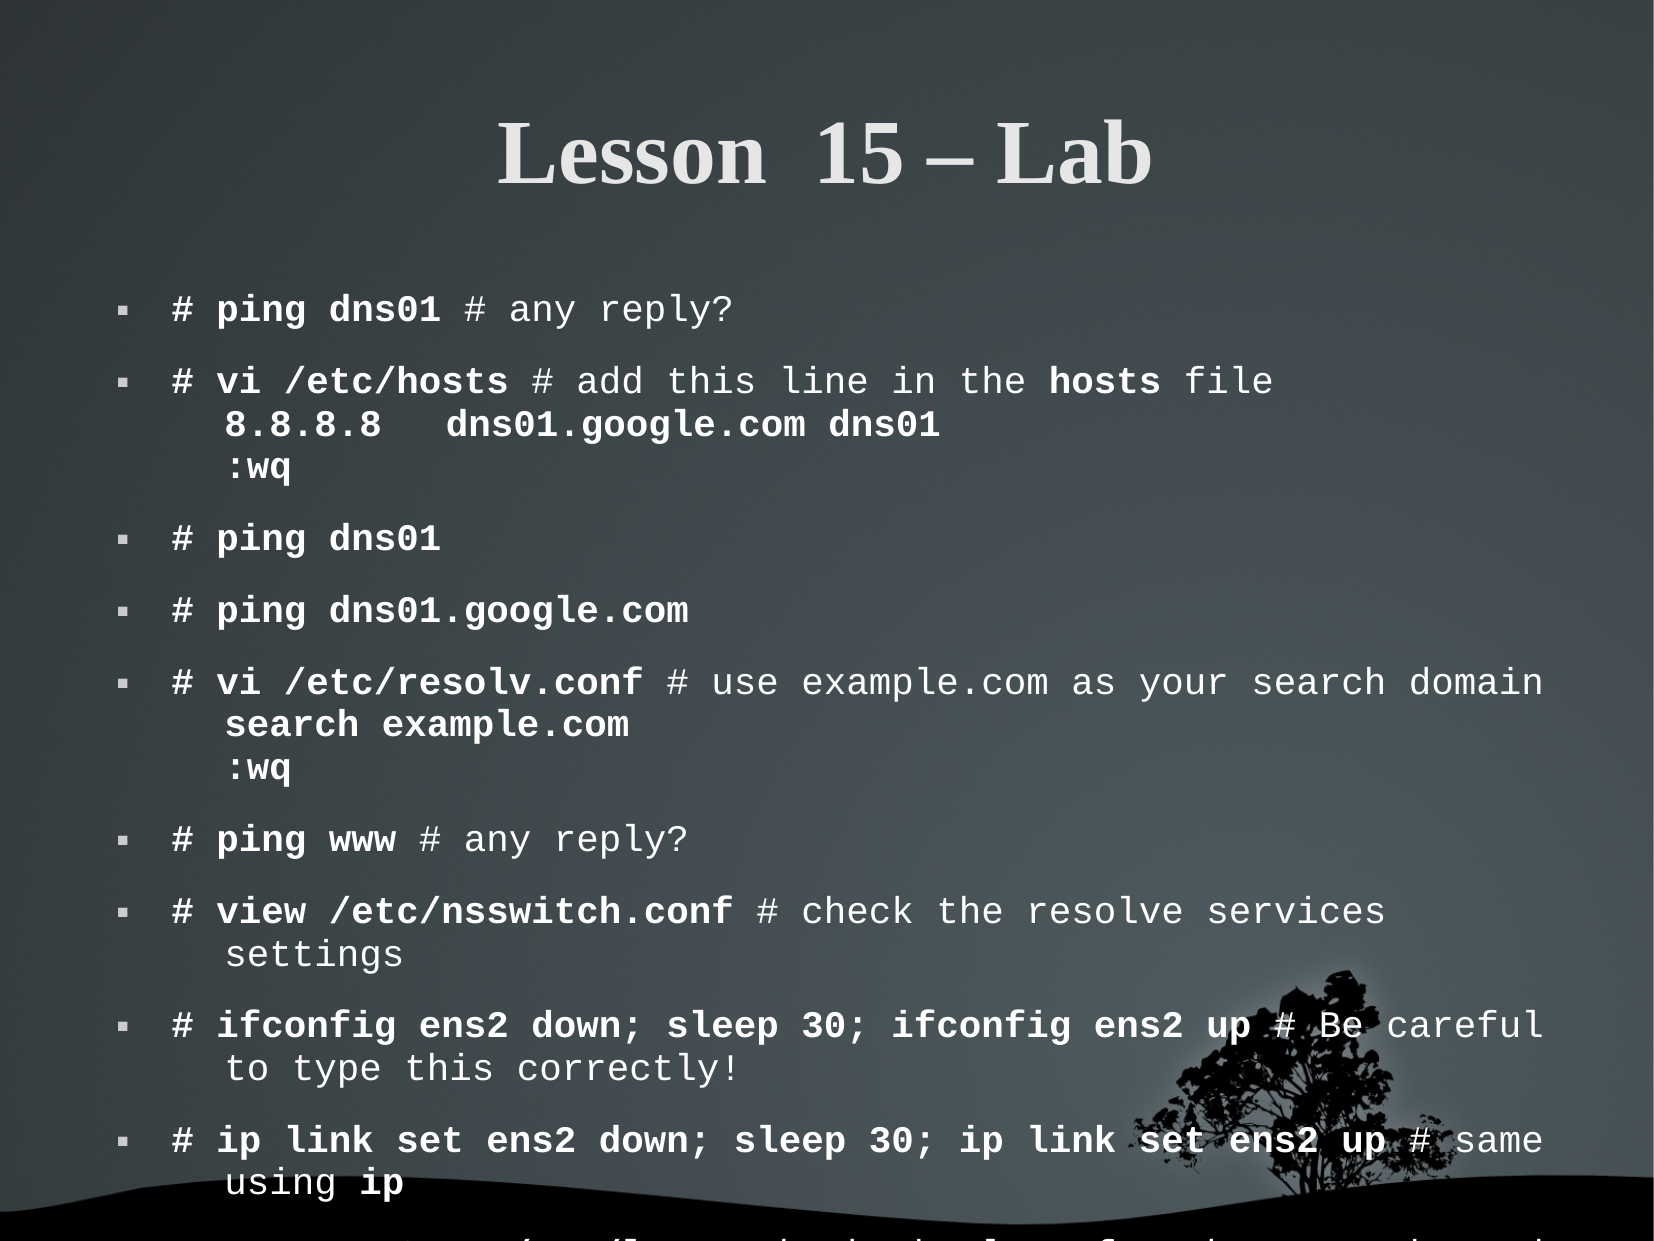

# Lesson 15 – Lab
# ping dns01 # any reply?
# vi /etc/hosts # add this line in the hosts file 8.8.8.8	dns01.google.com dns01 :wq
# ping dns01
# ping dns01.google.com
# vi /etc/resolv.conf # use example.com as your search domain search example.com :wq
# ping www # any reply?
# view /etc/nsswitch.conf # check the resolve services settings
# ifconfig ens2 down; sleep 30; ifconfig ens2 up # Be careful to type this correctly!
# ip link set ens2 down; sleep 30; ip link set ens2 up # same using ip
# grep ens2 -r /var/log # check the logs for the network card